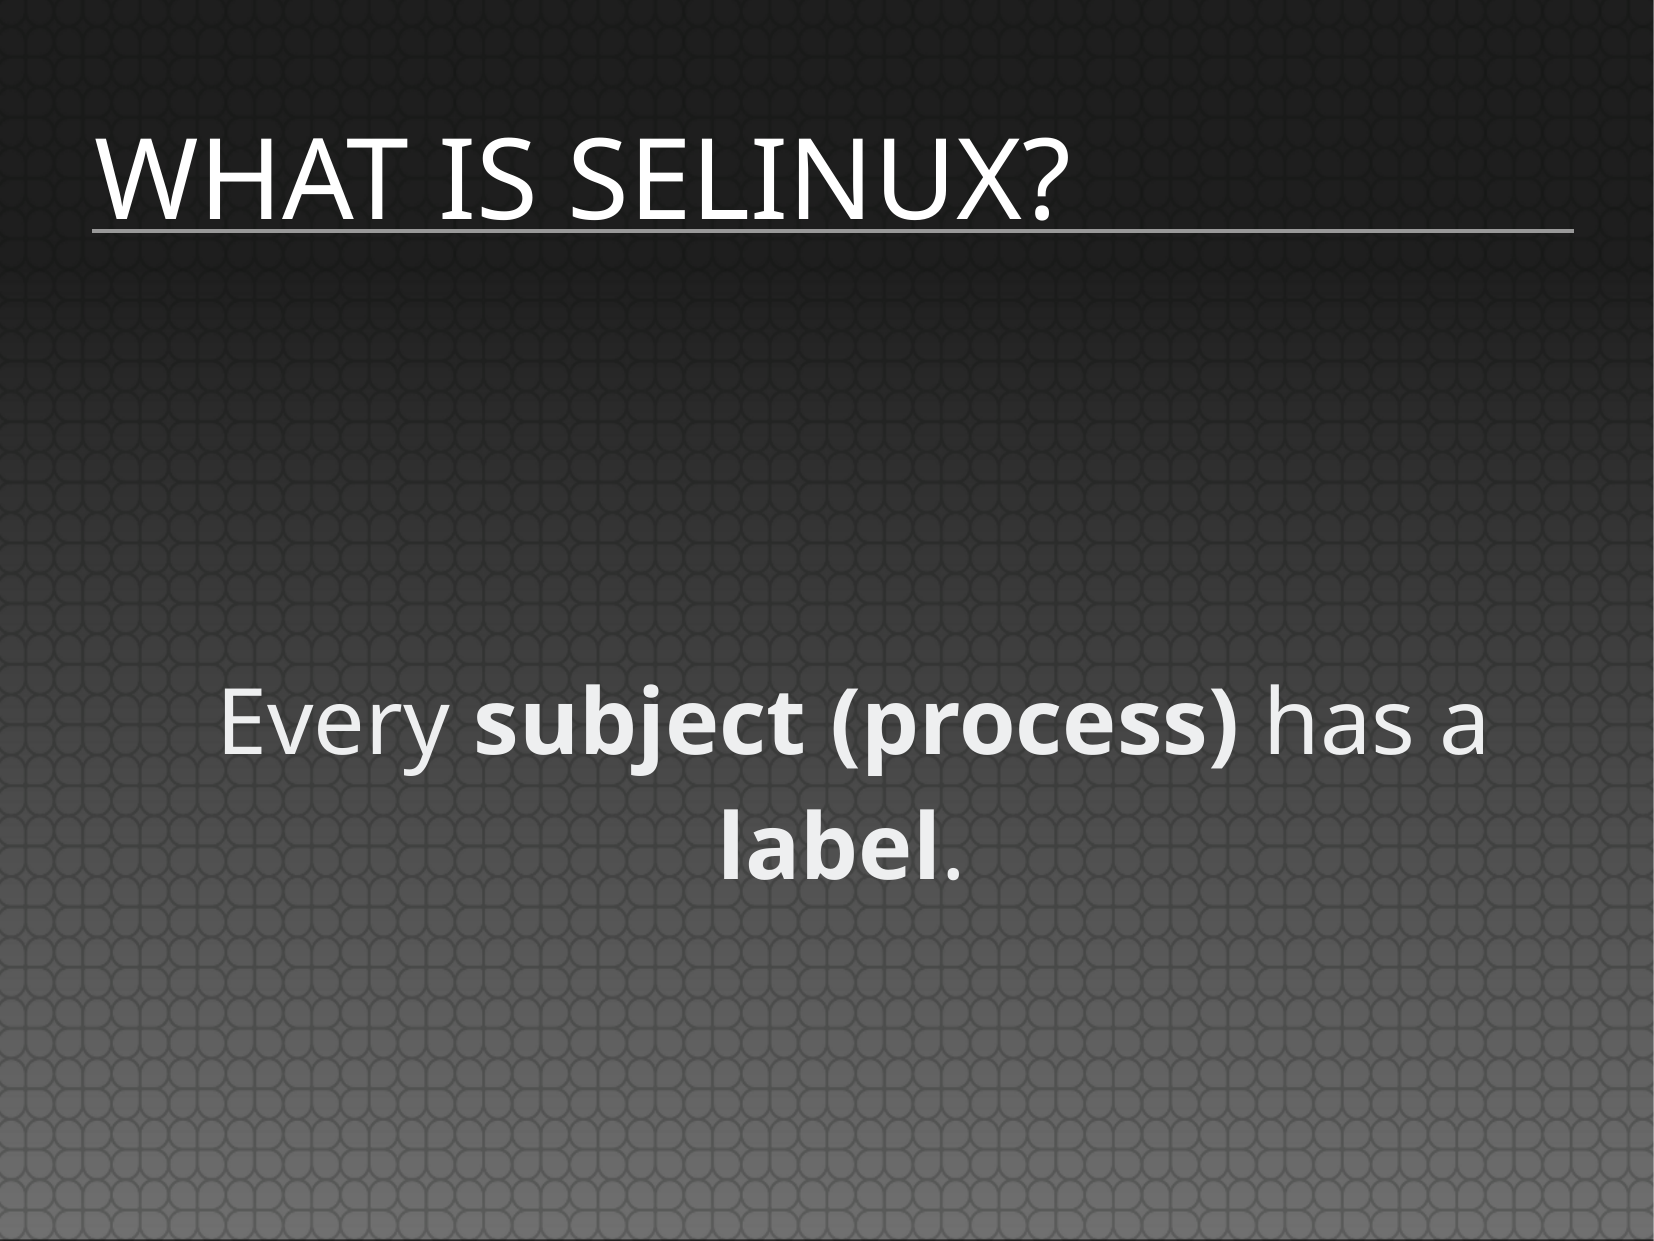

# WHAT IS SELINUX?
Every subject (process) has a label.